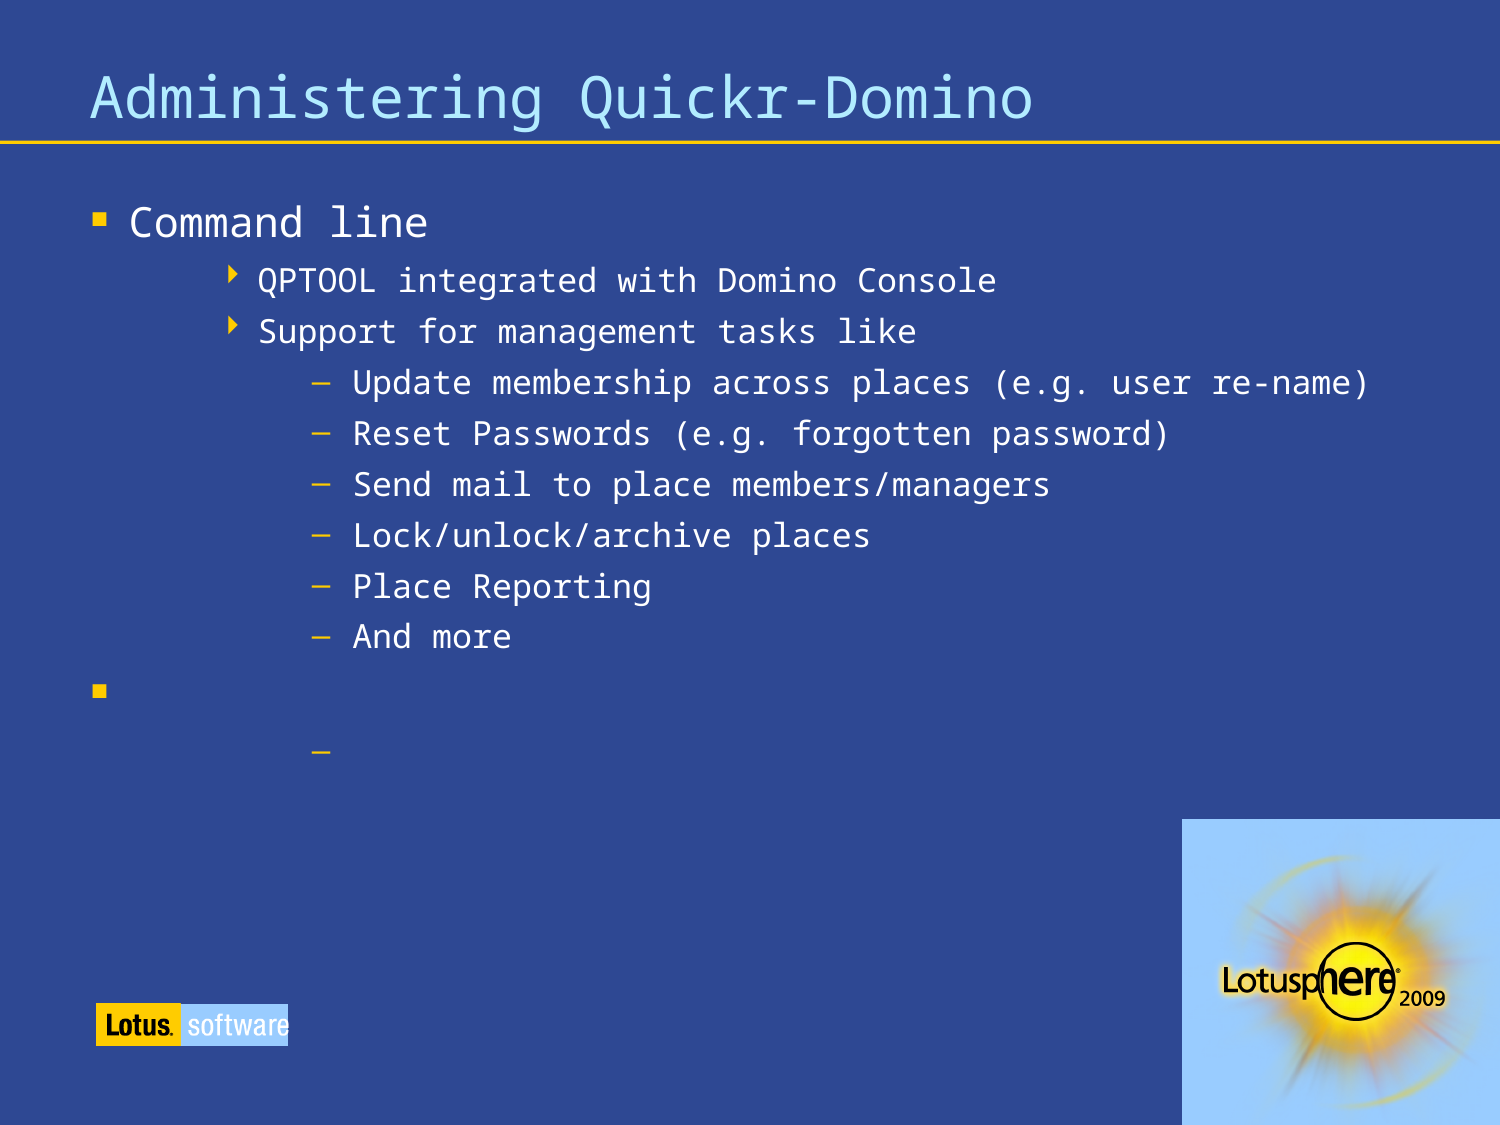

# Administering Quickr-Domino
Command line
QPTOOL integrated with Domino Console
Support for management tasks like
Update membership across places (e.g. user re-name)
Reset Passwords (e.g. forgotten password)
Send mail to place members/managers
Lock/unlock/archive places
Place Reporting
And more